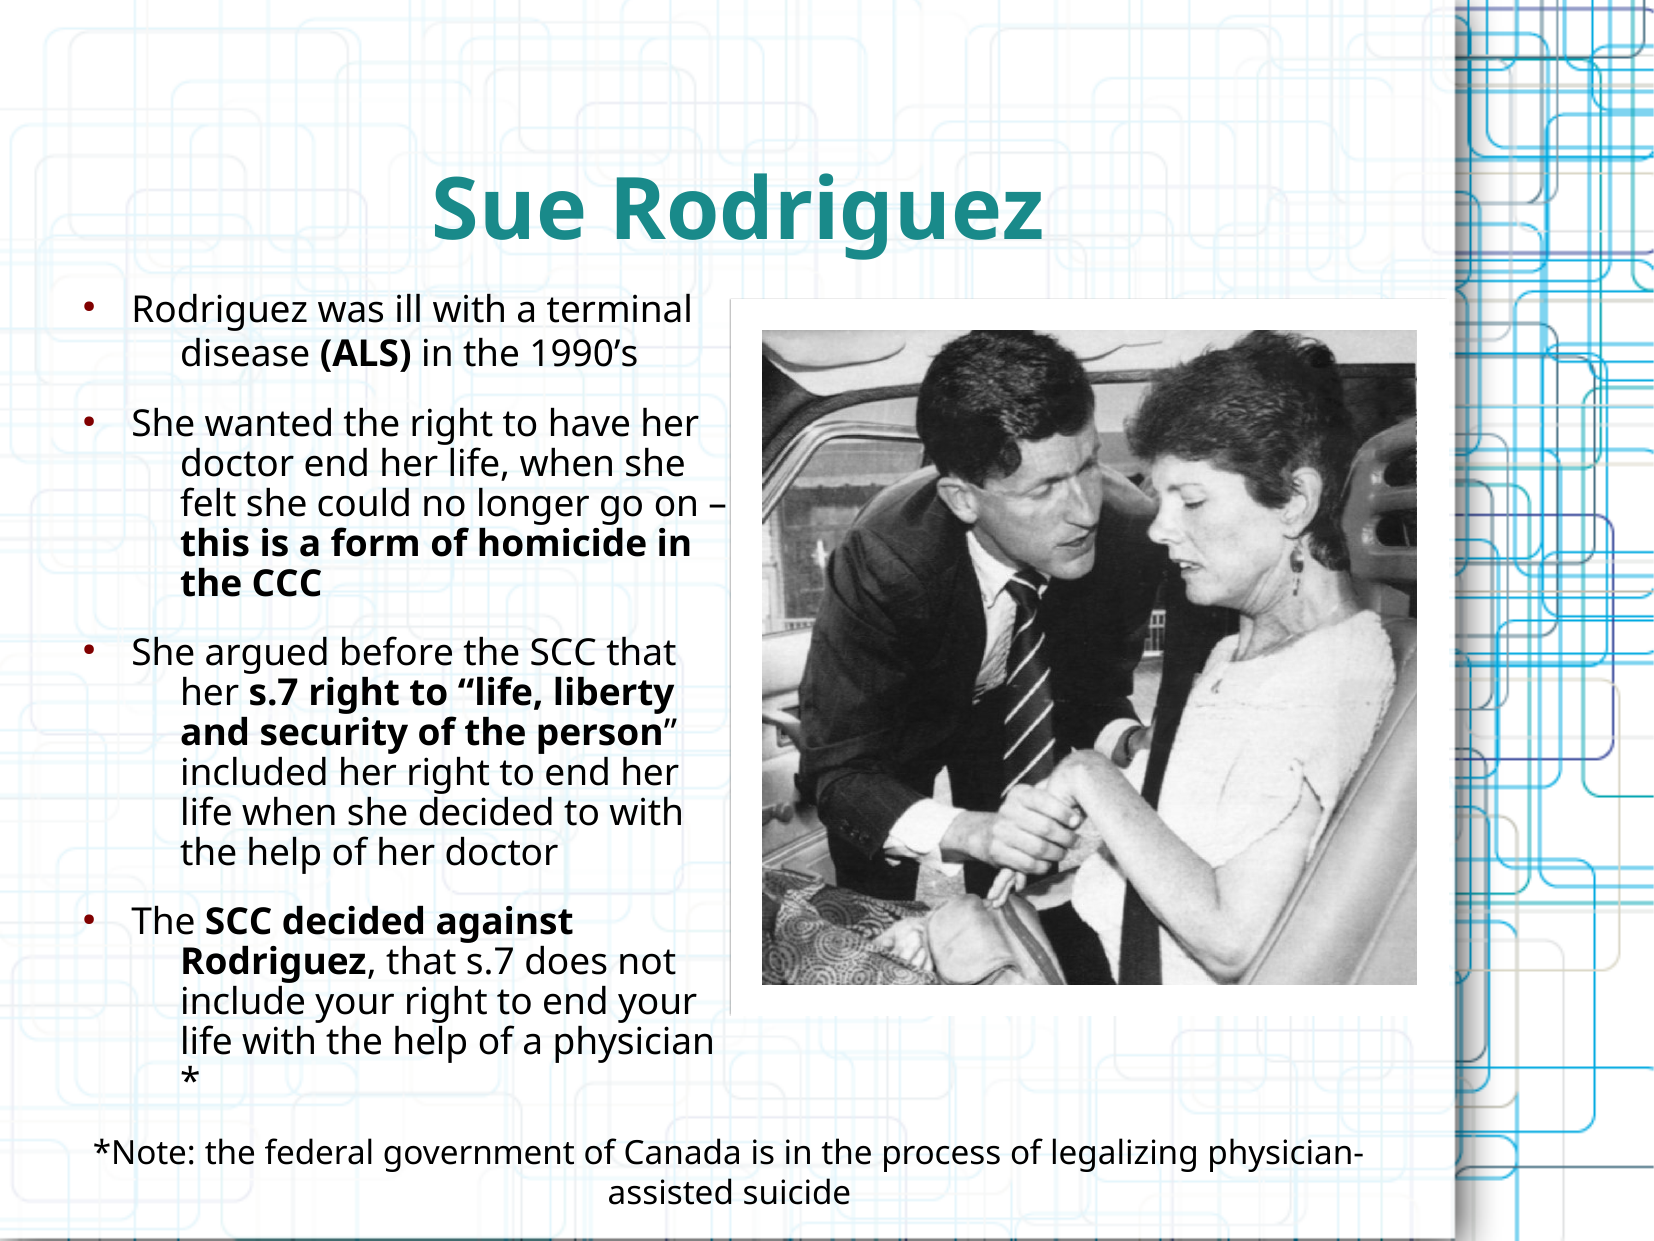

# Sue Rodriguez
Rodriguez was ill with a terminal disease (ALS) in the 1990’s
She wanted the right to have her doctor end her life, when she felt she could no longer go on – this is a form of homicide in the CCC
She argued before the SCC that her s.7 right to “life, liberty and security of the person” included her right to end her life when she decided to with the help of her doctor
The SCC decided against Rodriguez, that s.7 does not include your right to end your life with the help of a physician *
*Note: the federal government of Canada is in the process of legalizing physician-assisted suicide